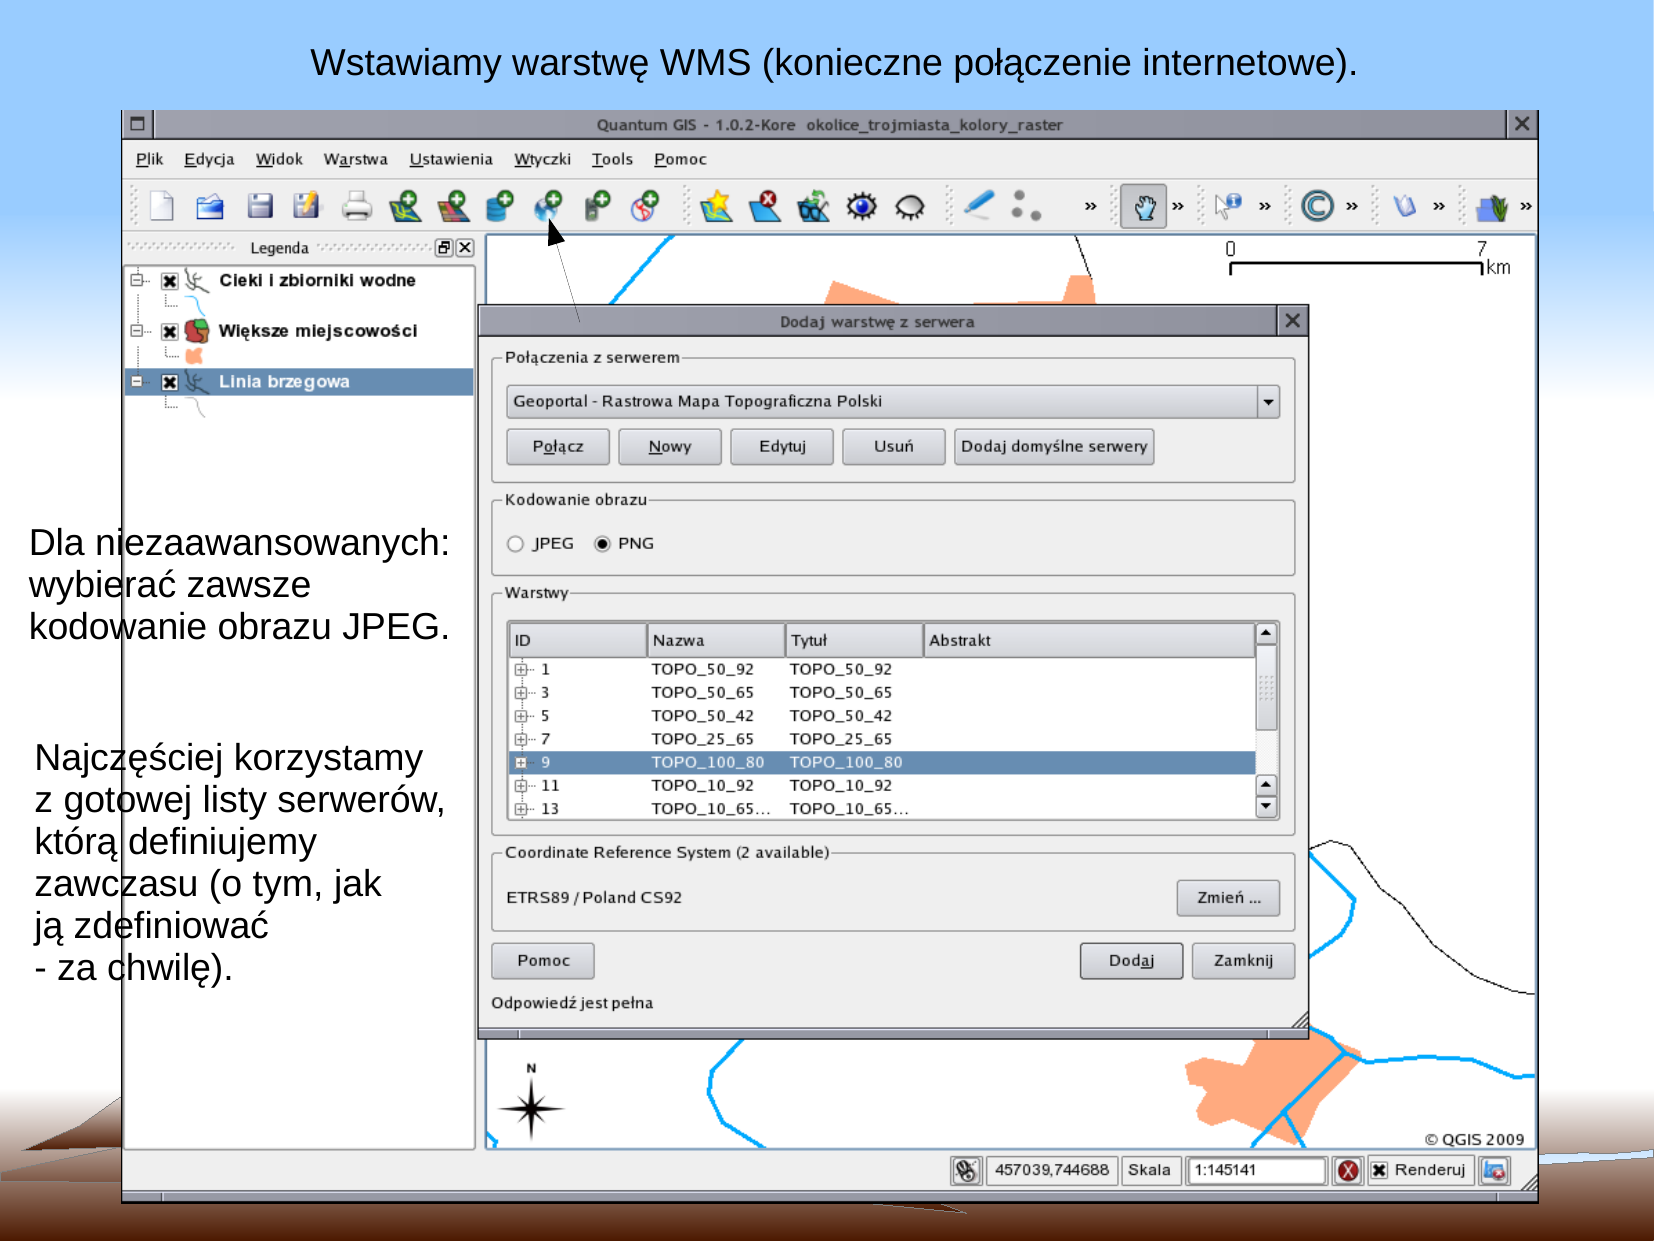

Wstawiamy warstwę WMS (konieczne połączenie internetowe).
Dla niezaawansowanych:
wybierać zawsze
kodowanie obrazu JPEG.
Najczęściej korzystamy
z gotowej listy serwerów,
którą definiujemy
zawczasu (o tym, jak
ją zdefiniować
- za chwilę).